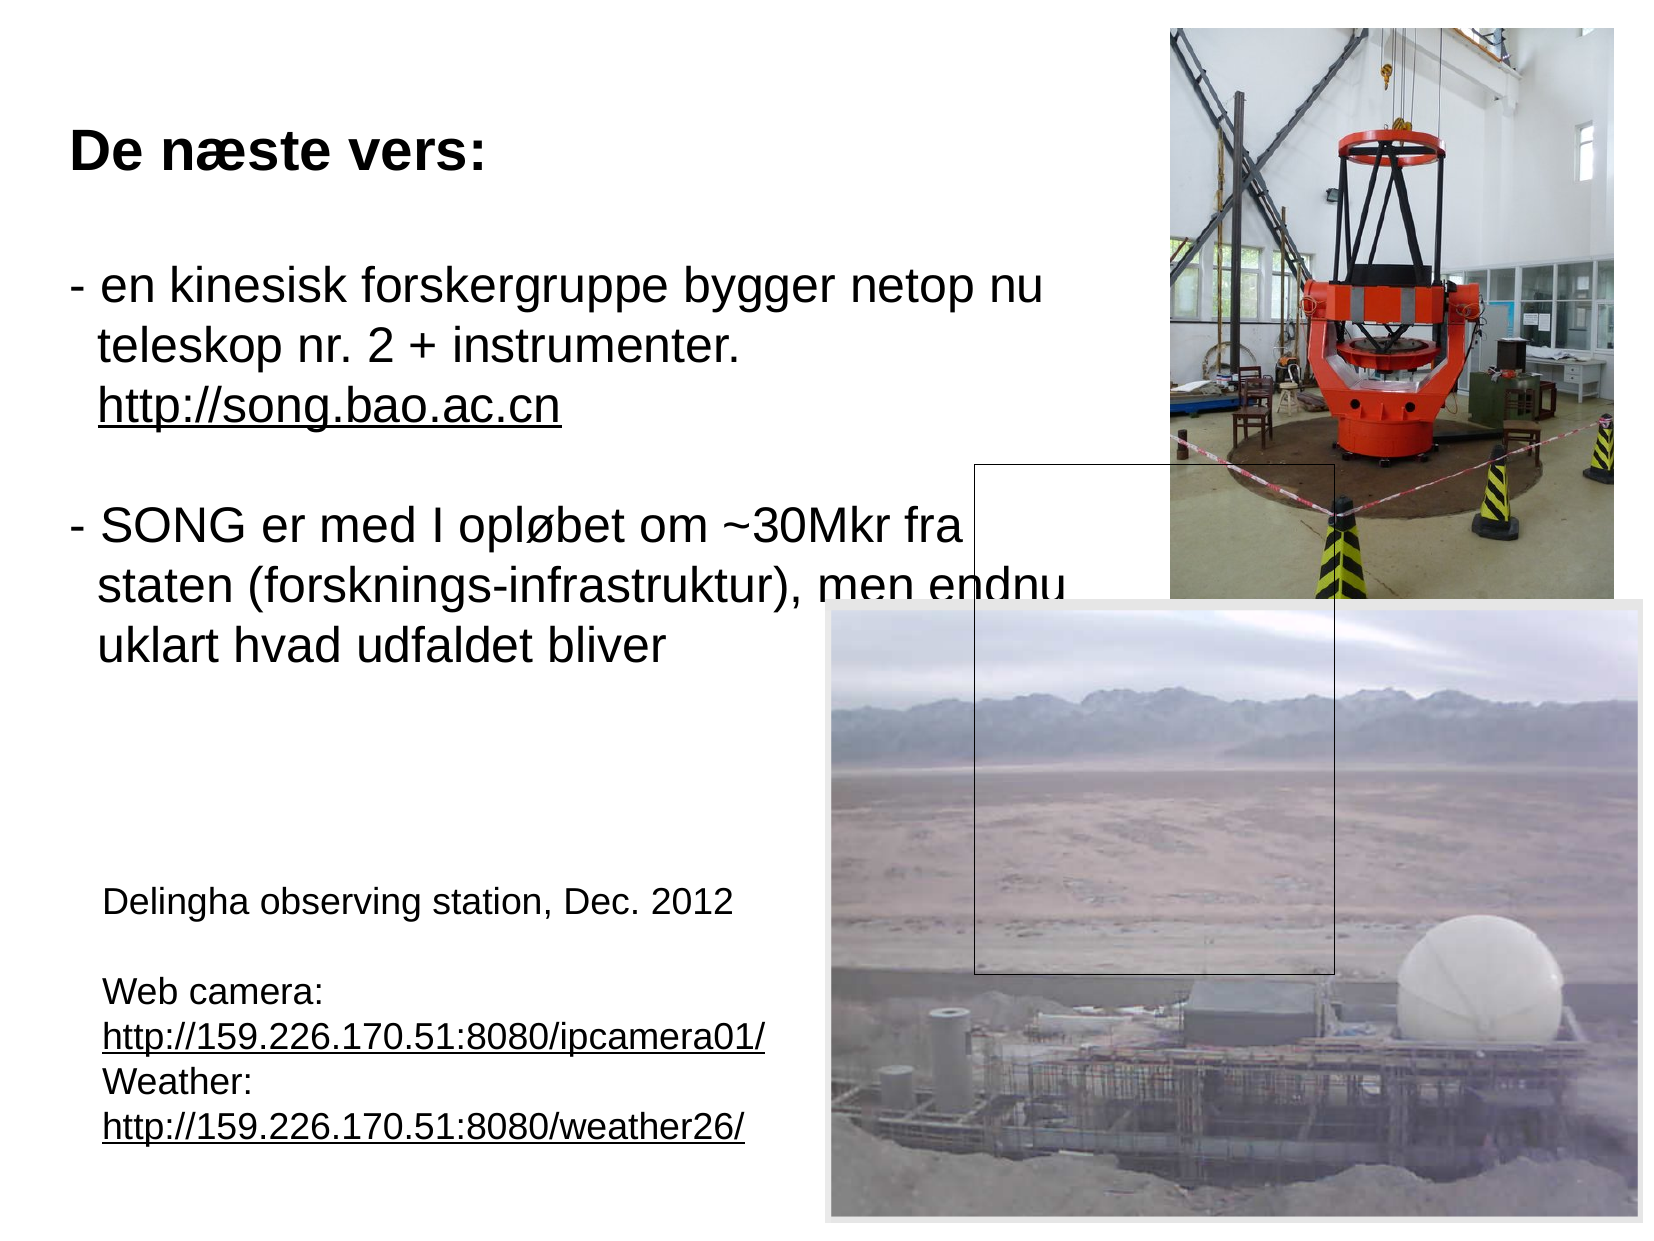

De næste vers:
- en kinesisk forskergruppe bygger netop nu
 teleskop nr. 2 + instrumenter.
 http://song.bao.ac.cn
- SONG er med I opløbet om ~30Mkr fra
 staten (forsknings-infrastruktur), men endnu
 uklart hvad udfaldet bliver
Delingha observing station, Dec. 2012
Web camera:
http://159.226.170.51:8080/ipcamera01/
Weather:
http://159.226.170.51:8080/weather26/